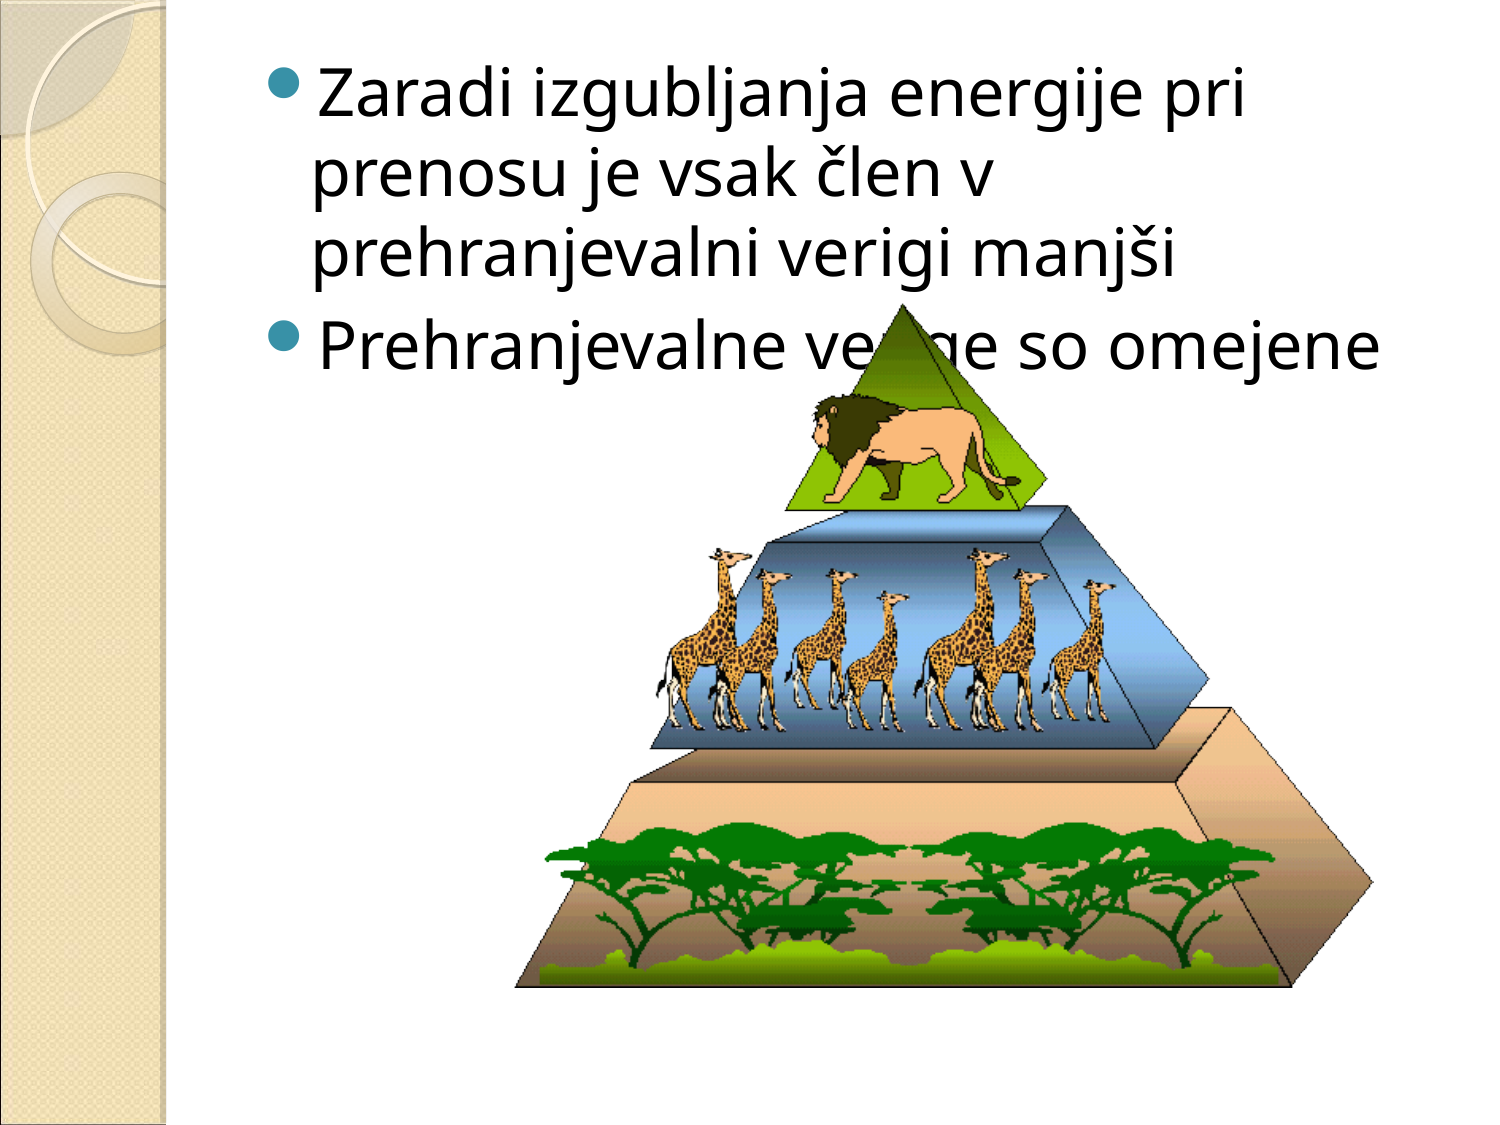

# Zaradi izgubljanja energije pri prenosu je vsak člen v prehranjevalni verigi manjši
Prehranjevalne verige so omejene